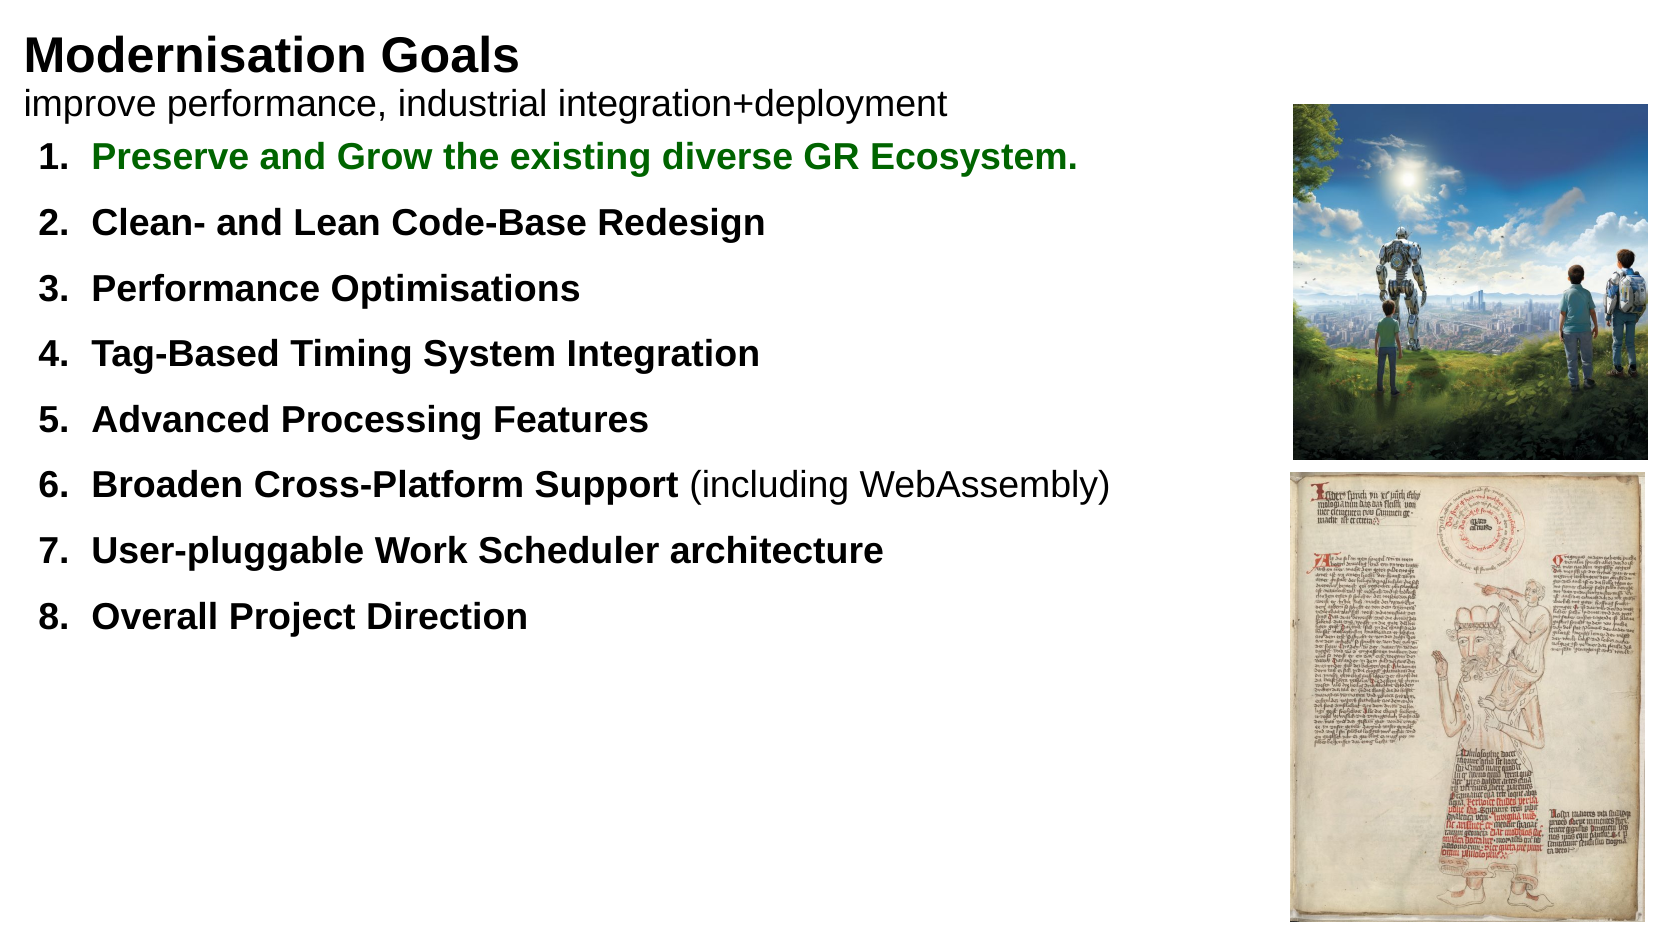

# Modernisation Goals improve performance, industrial integration+deployment
Preserve and Grow the existing diverse GR Ecosystem.
Clean- and Lean Code-Base Redesign
Performance Optimisations
Tag-Based Timing System Integration
Advanced Processing Features
Broaden Cross-Platform Support (including WebAssembly)
User-pluggable Work Scheduler architecture
Overall Project Direction